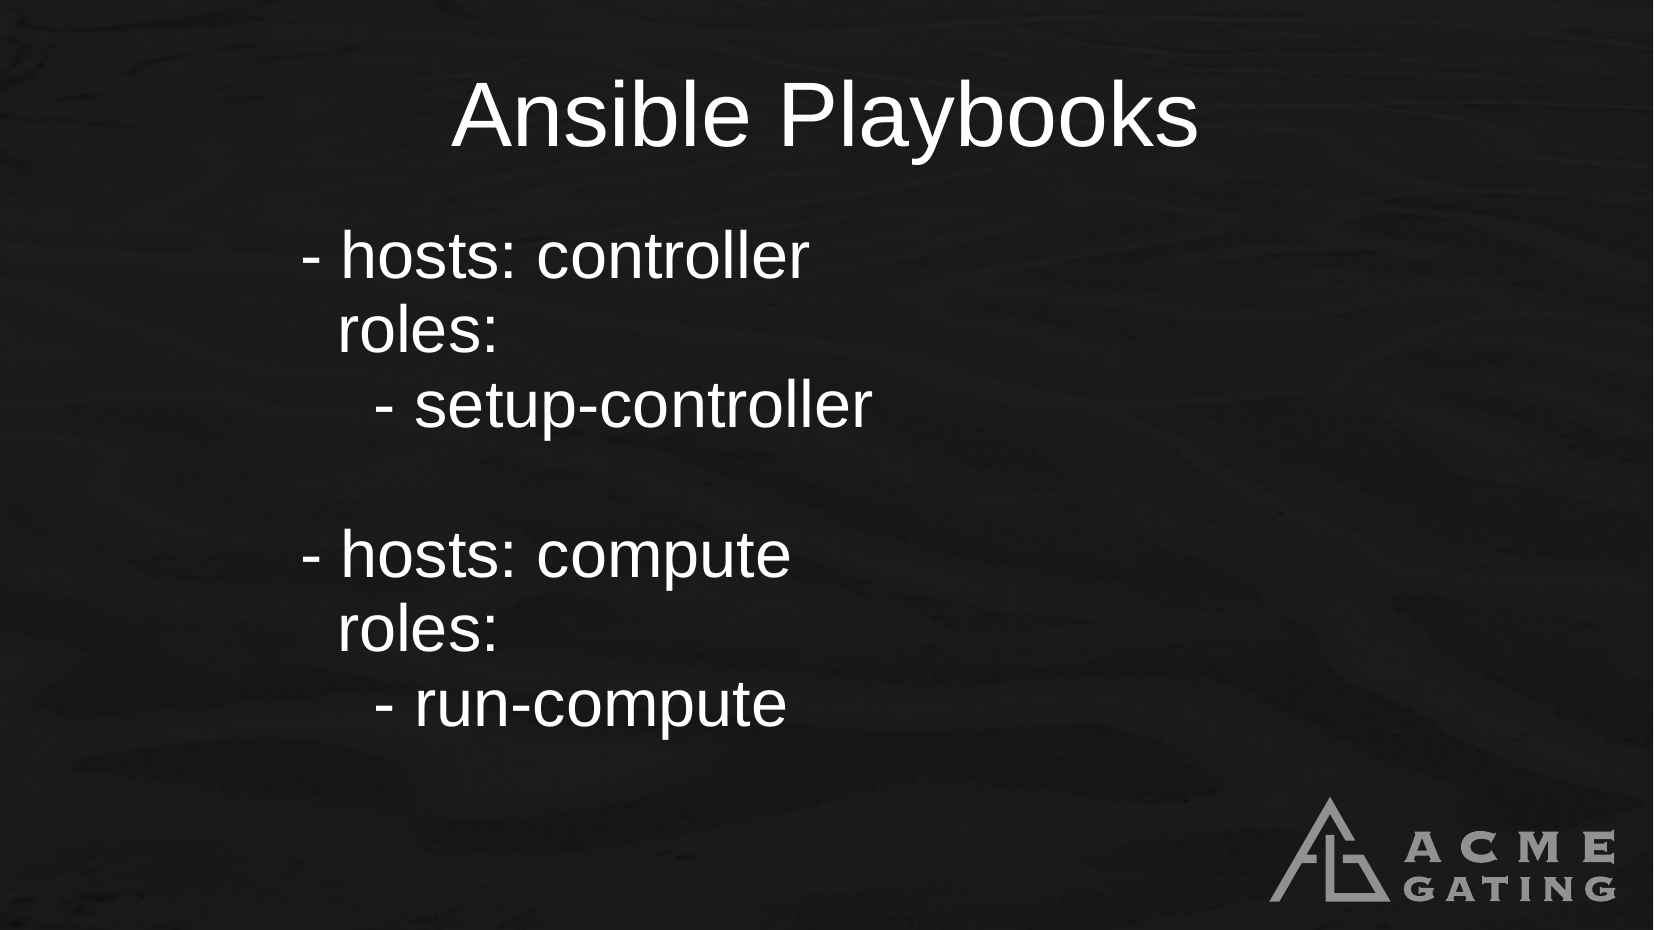

# Ansible Playbooks
- hosts: controller
 roles:
 - setup-controller
- hosts: compute
 roles:
 - run-compute